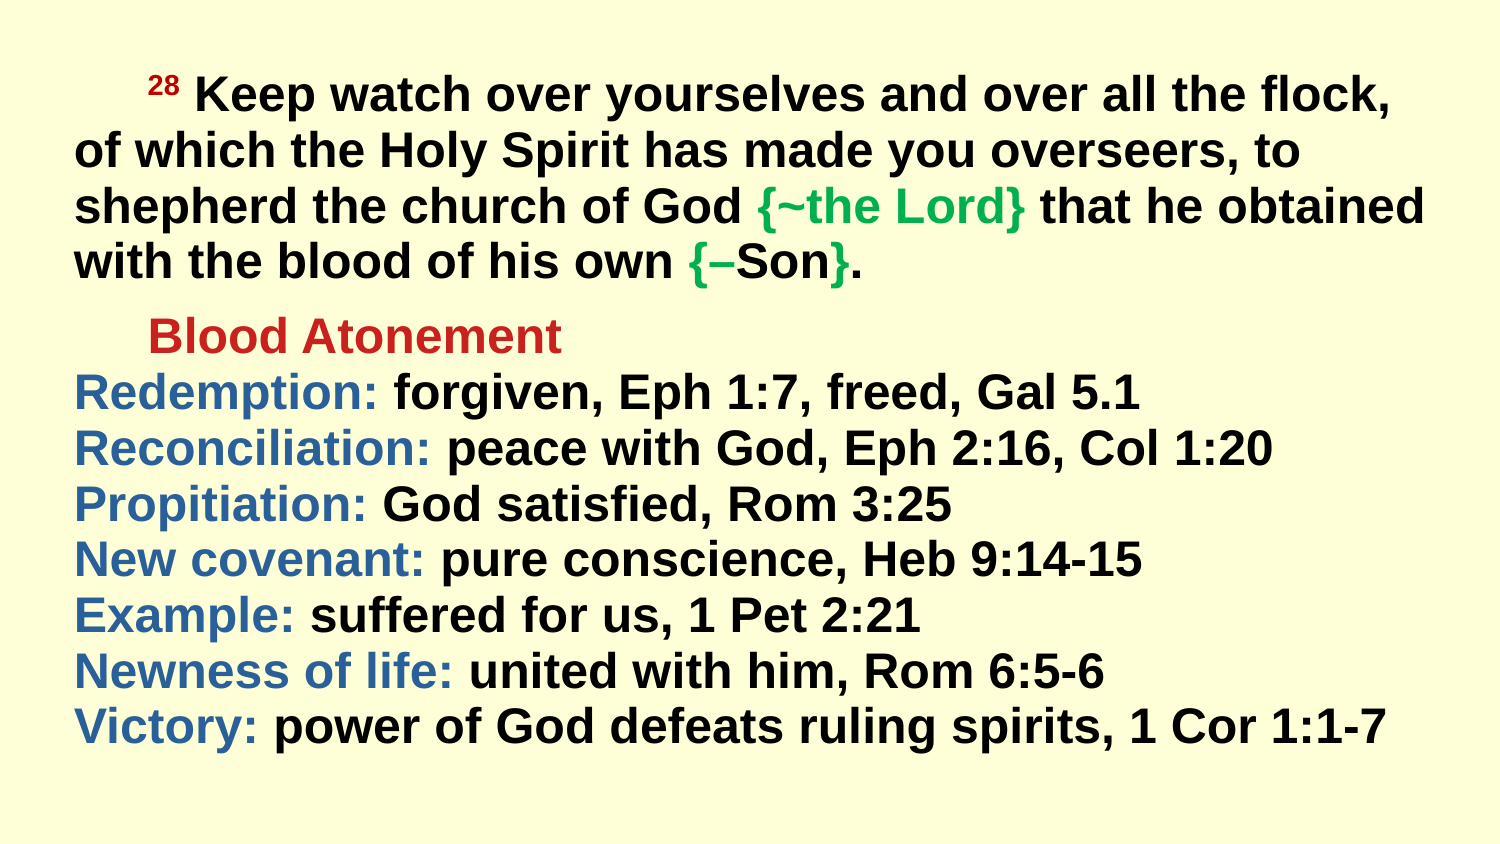

28 Keep watch over yourselves and over all the flock, of which the Holy Spirit has made you overseers, to shepherd the church of God {~the Lord} that he obtained with the blood of his own {–Son}.
	Blood Atonement
Redemption: forgiven, Eph 1:7, freed, Gal 5.1
Reconciliation: peace with God, Eph 2:16, Col 1:20
Propitiation: God satisfied, Rom 3:25
New covenant: pure conscience, Heb 9:14-15
Example: suffered for us, 1 Pet 2:21
Newness of life: united with him, Rom 6:5-6
Victory: power of God defeats ruling spirits, 1 Cor 1:1-7